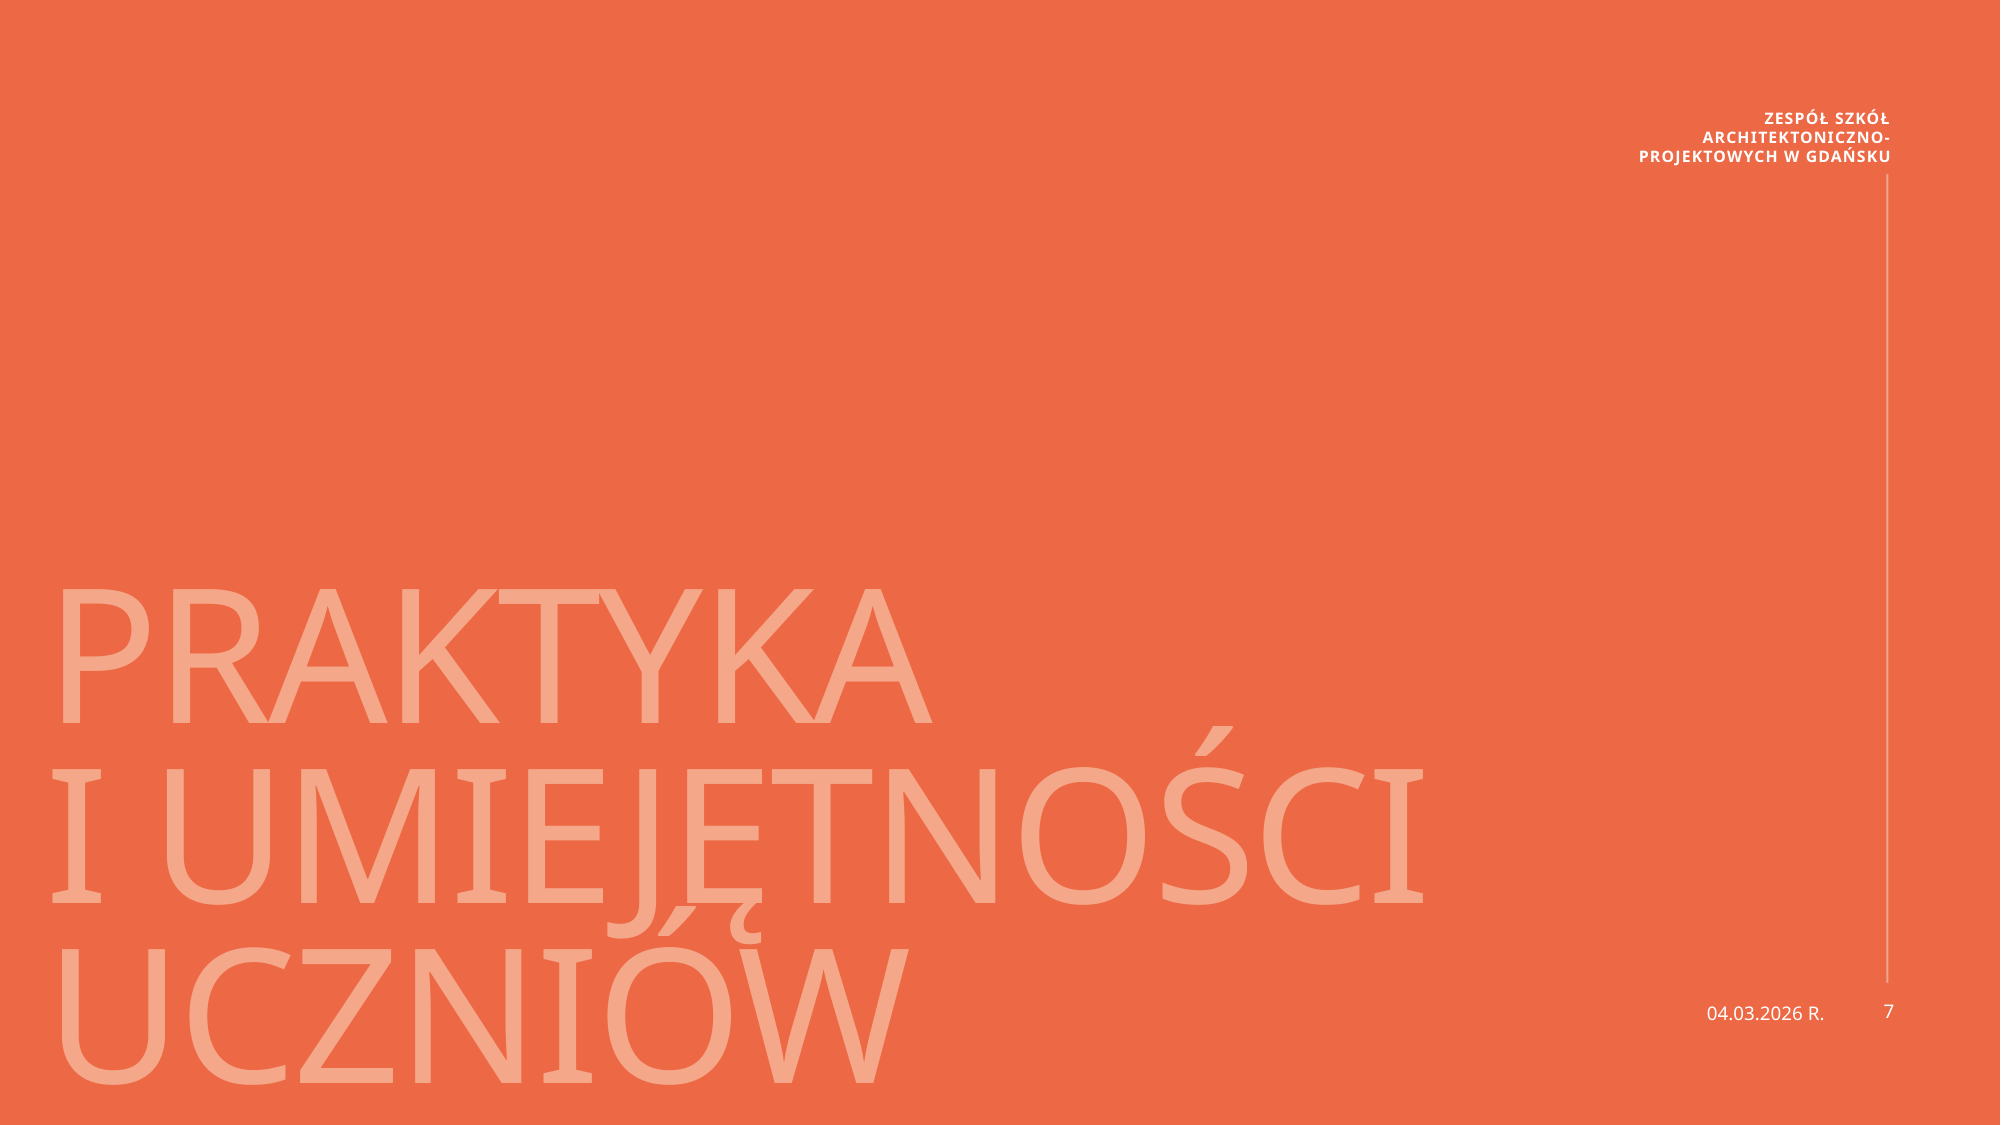

Zespół Szkół Architektoniczno-Projektowych w Gdańsku
# Praktyka i umiejętności uczniów
04.03.2026 r.